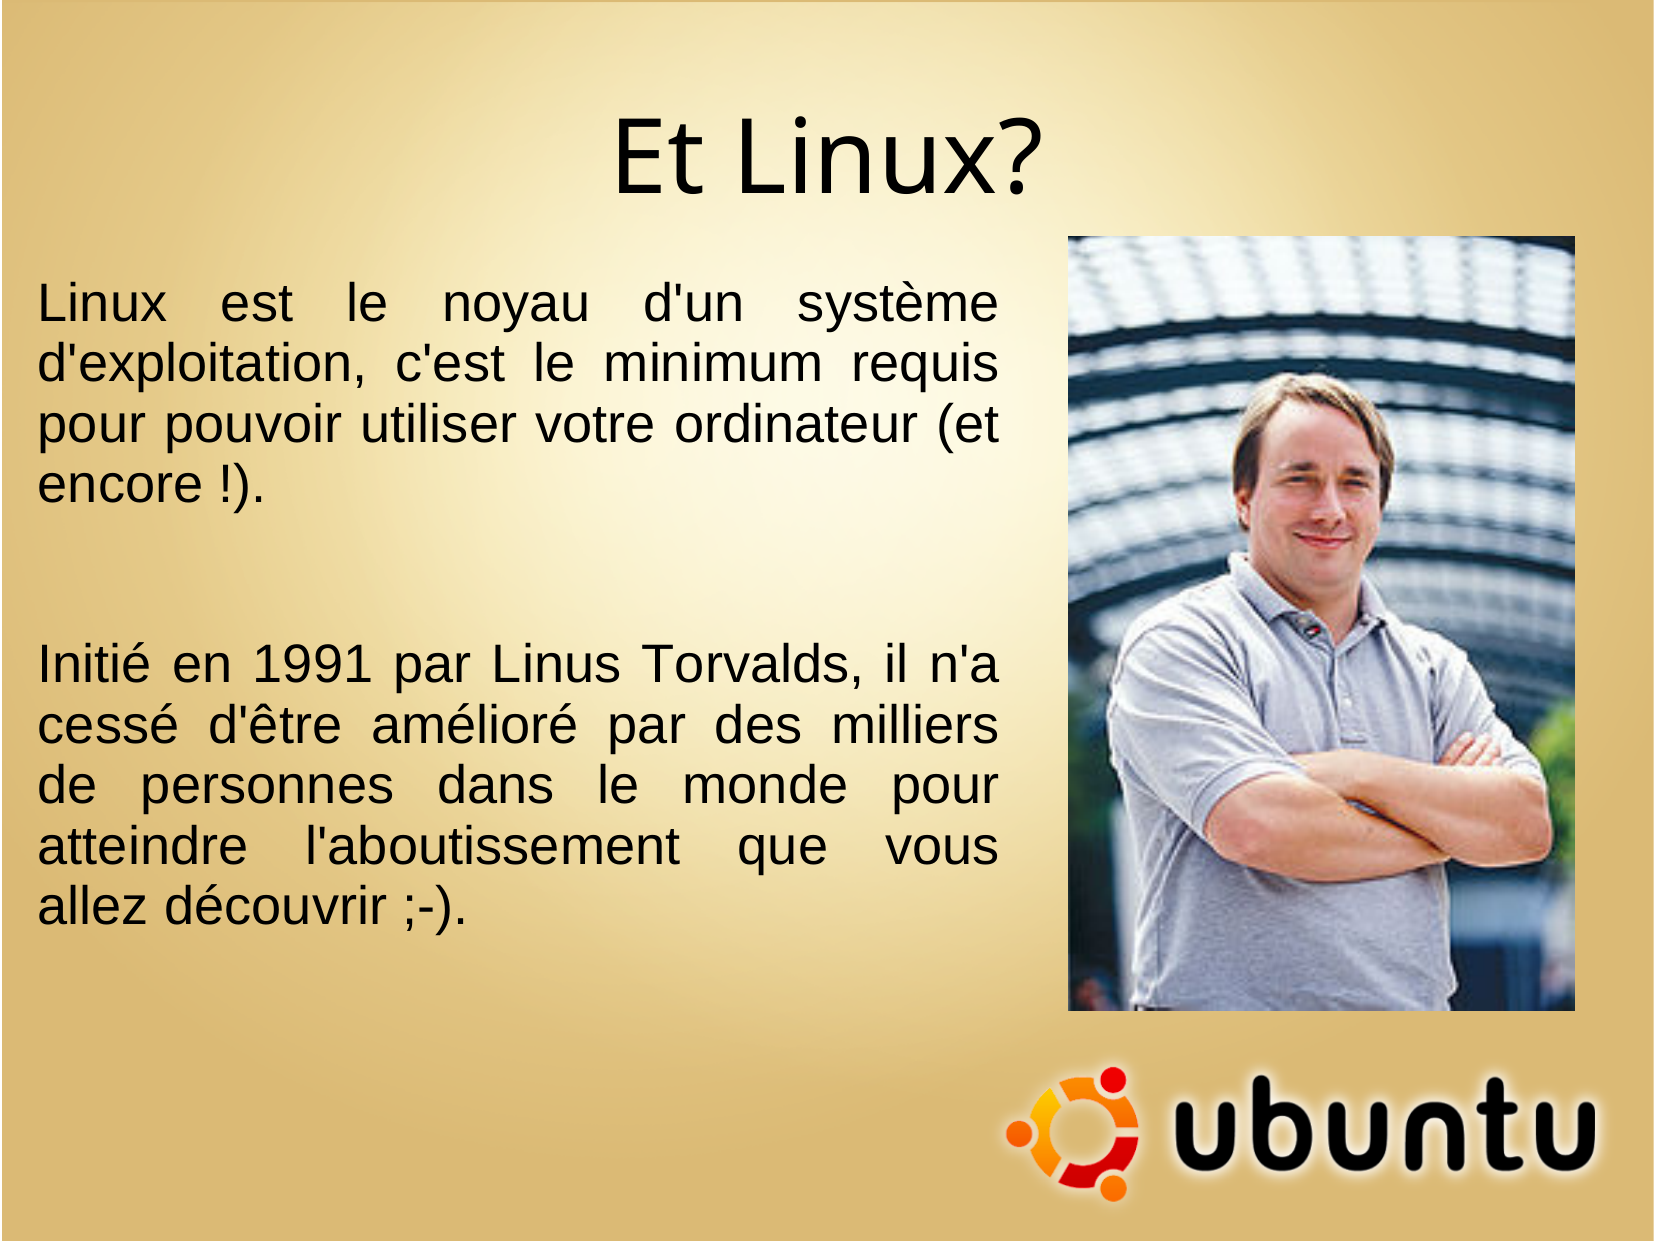

# Et Linux?
Linux est le noyau d'un système d'exploitation, c'est le minimum requis pour pouvoir utiliser votre ordinateur (et encore !).
Initié en 1991 par Linus Torvalds, il n'a cessé d'être amélioré par des milliers de personnes dans le monde pour atteindre l'aboutissement que vous allez découvrir ;-).